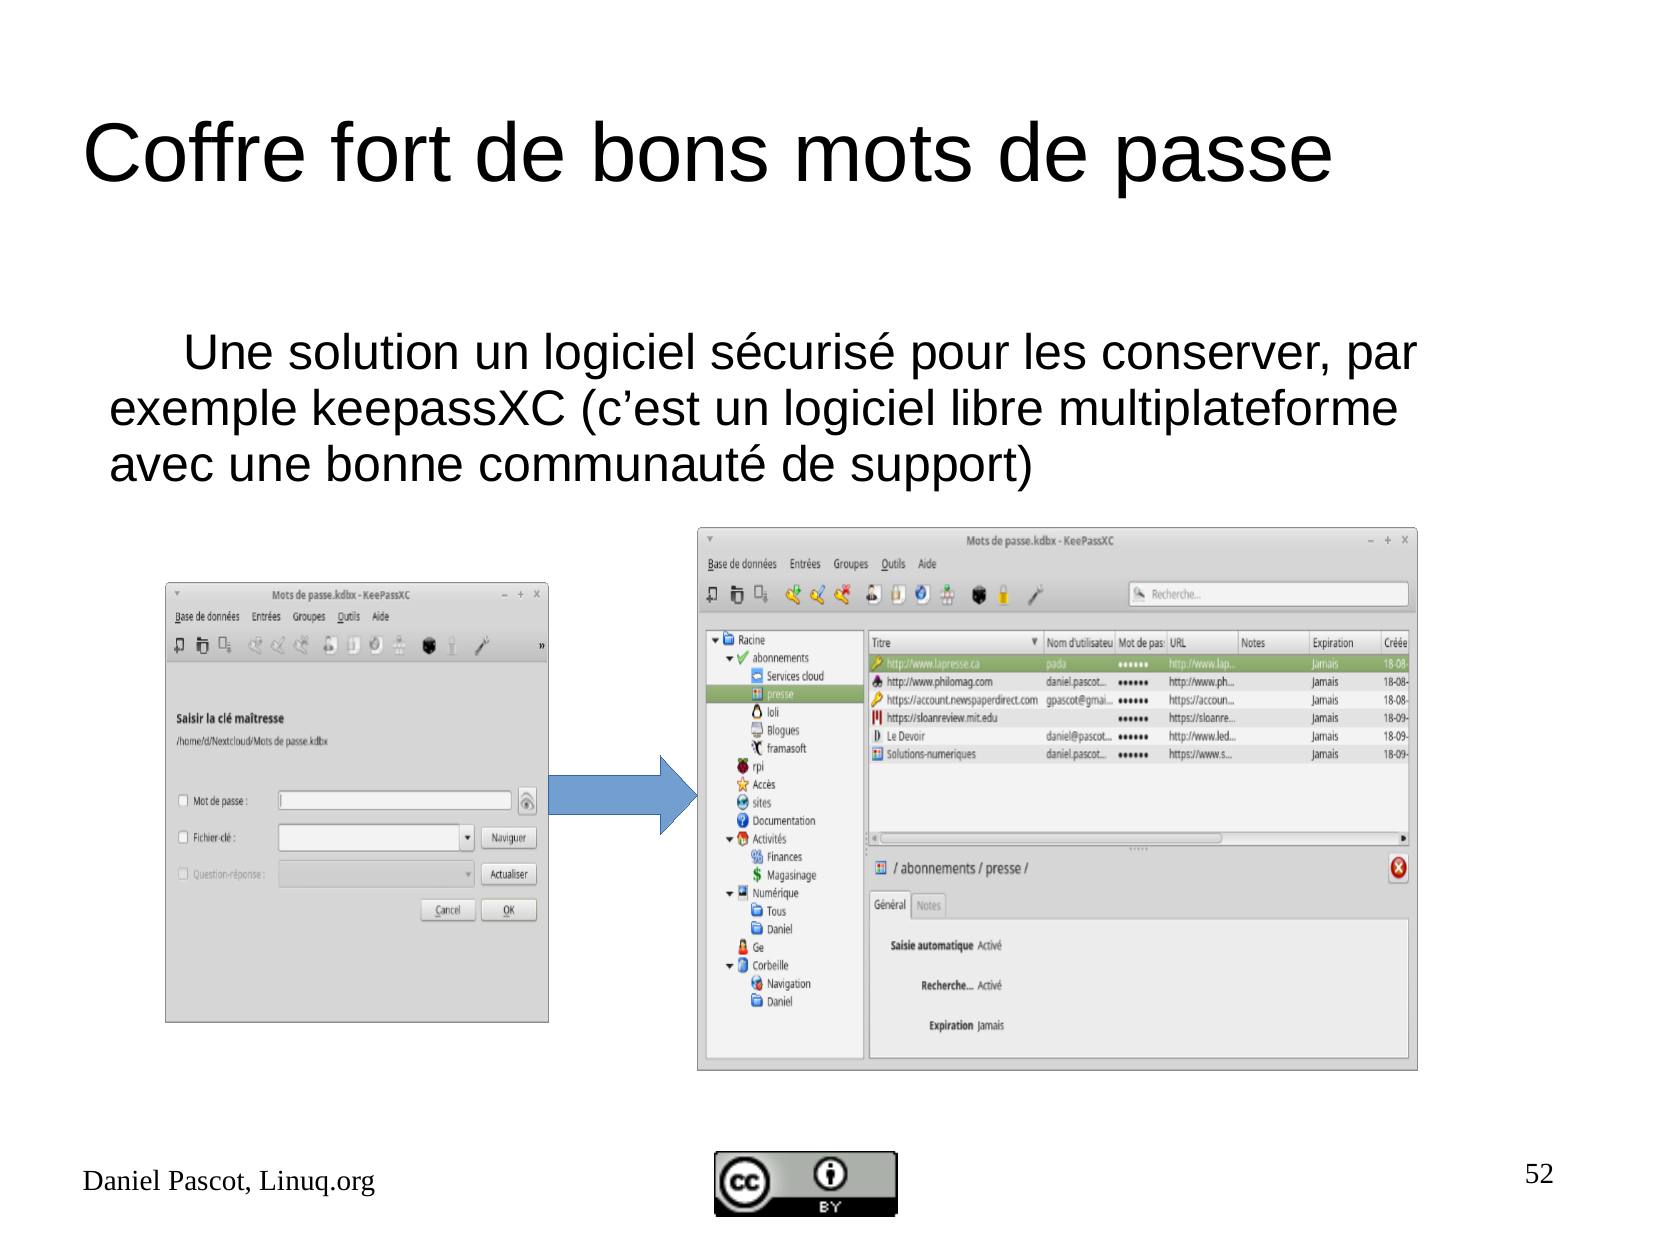

# Coffre fort de bons mots de passe
	Une solution un logiciel sécurisé pour les conserver, par exemple keepassXC (c’est un logiciel libre multiplateforme avec une bonne communauté de support)
52
15-08- 2018